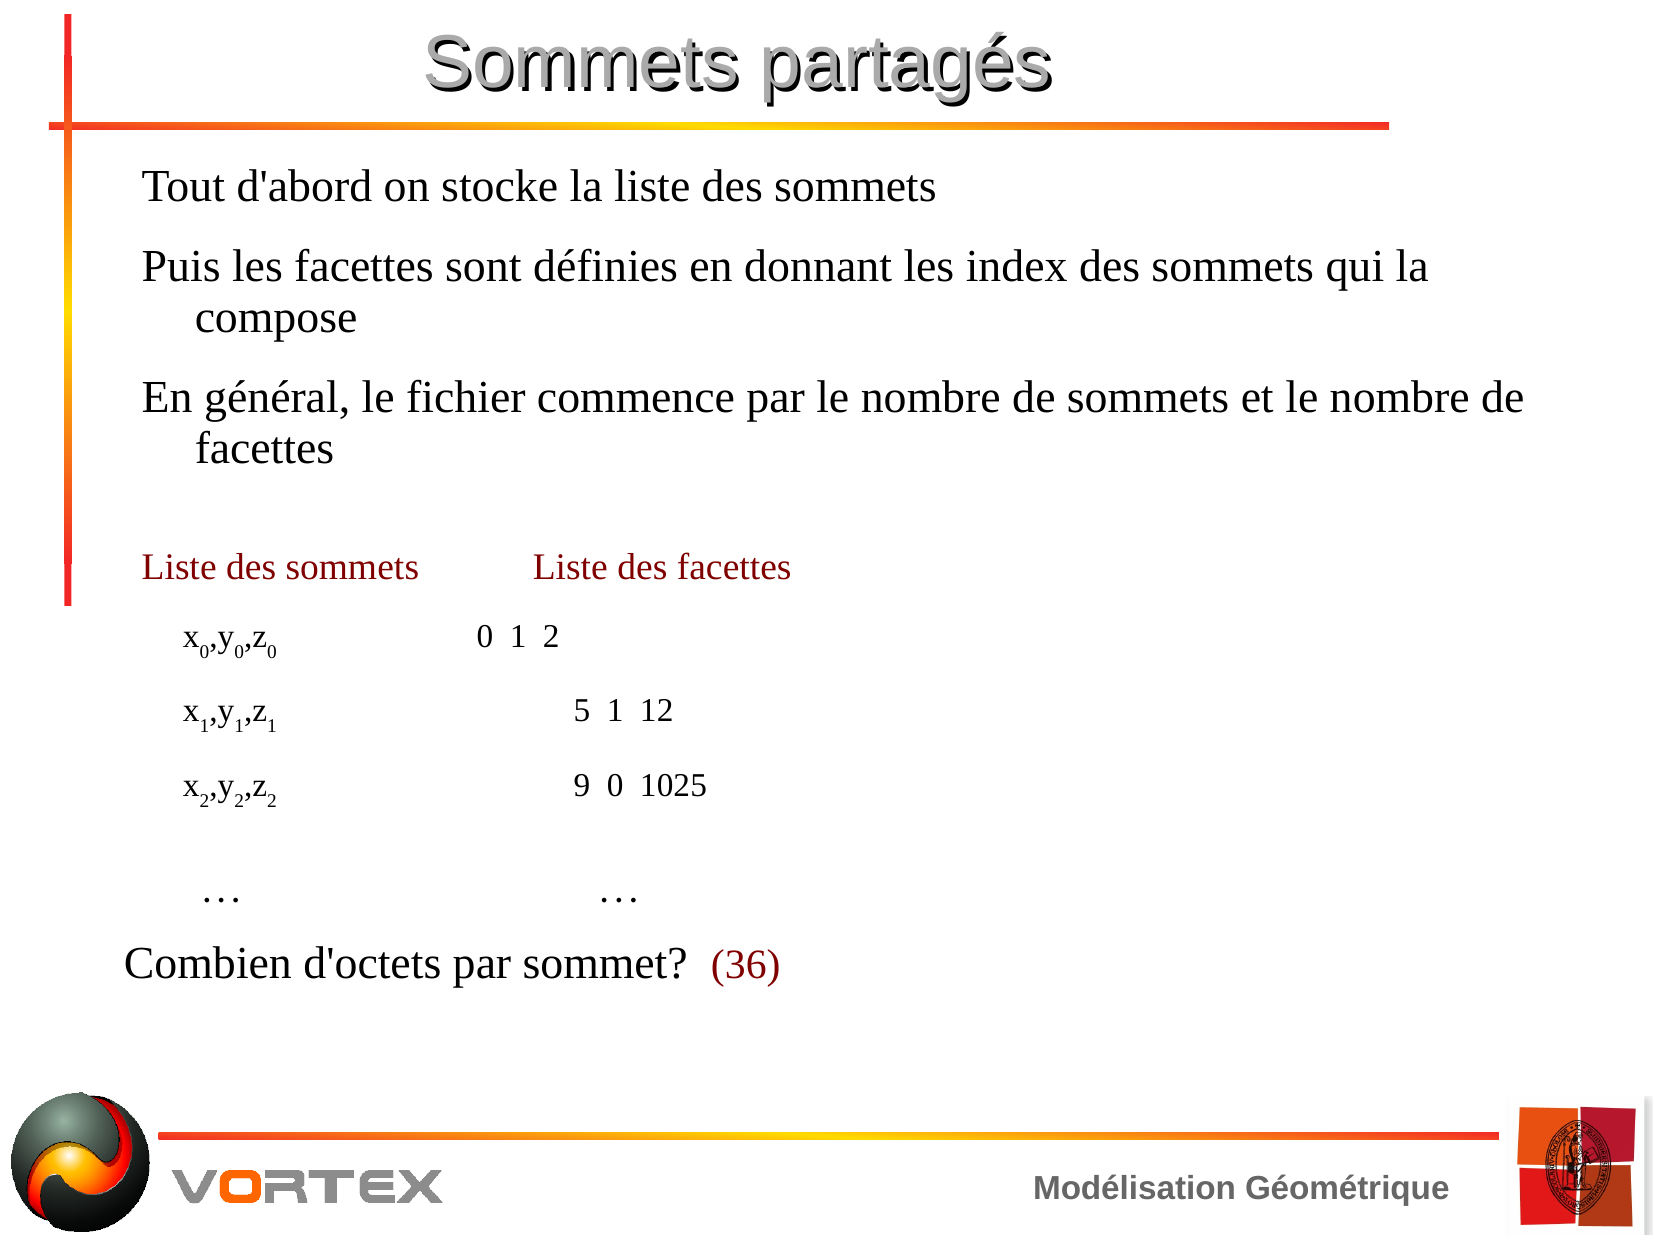

# Sommets partagés
Tout d'abord on stocke la liste des sommets
Puis les facettes sont définies en donnant les index des sommets qui la compose
En général, le fichier commence par le nombre de sommets et le nombre de facettes
Liste des sommets Liste des facettes
 x0,y0,z0 	 0 1 2
 x1,y1,z1 5 1 12
 x2,y2,z2 9 0 1025
 . . . . . .
Combien d'octets par sommet? (36)